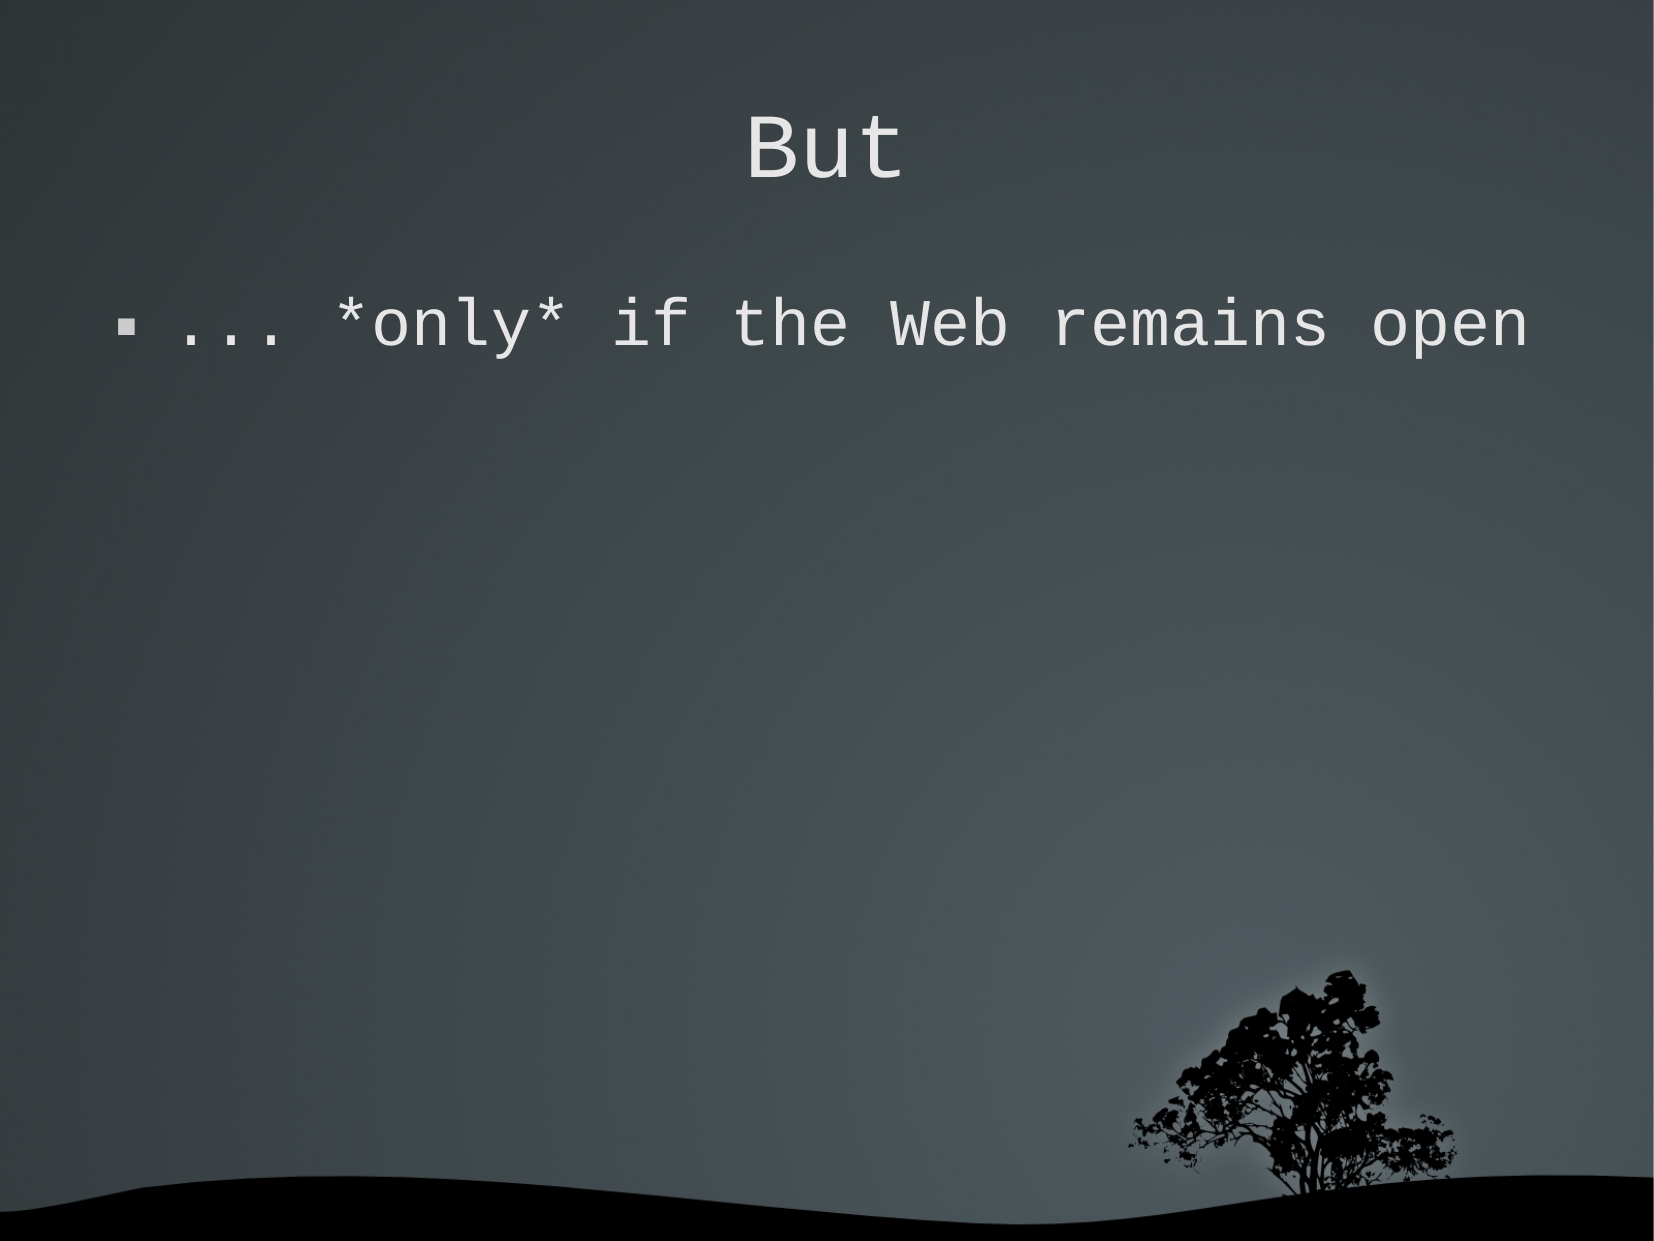

# But
... *only* if the Web remains open